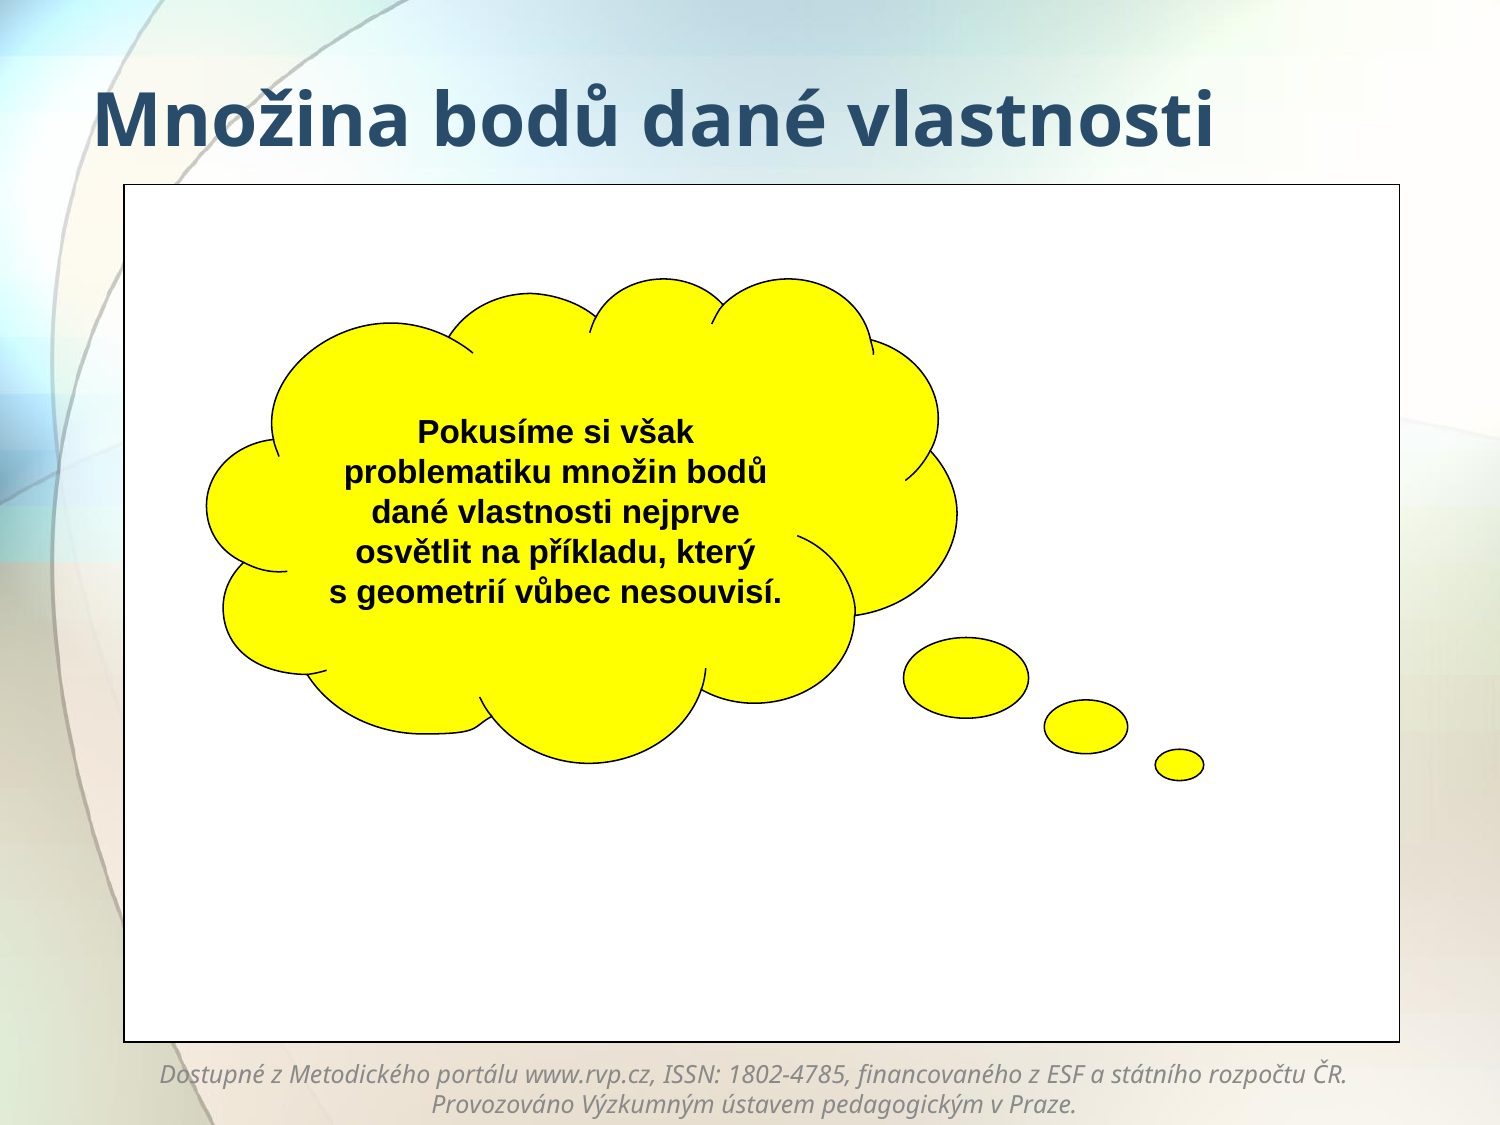

# Množina bodů dané vlastnosti
Pokusíme si však problematiku množin bodů dané vlastnosti nejprve osvětlit na příkladu, který s geometrií vůbec nesouvisí.